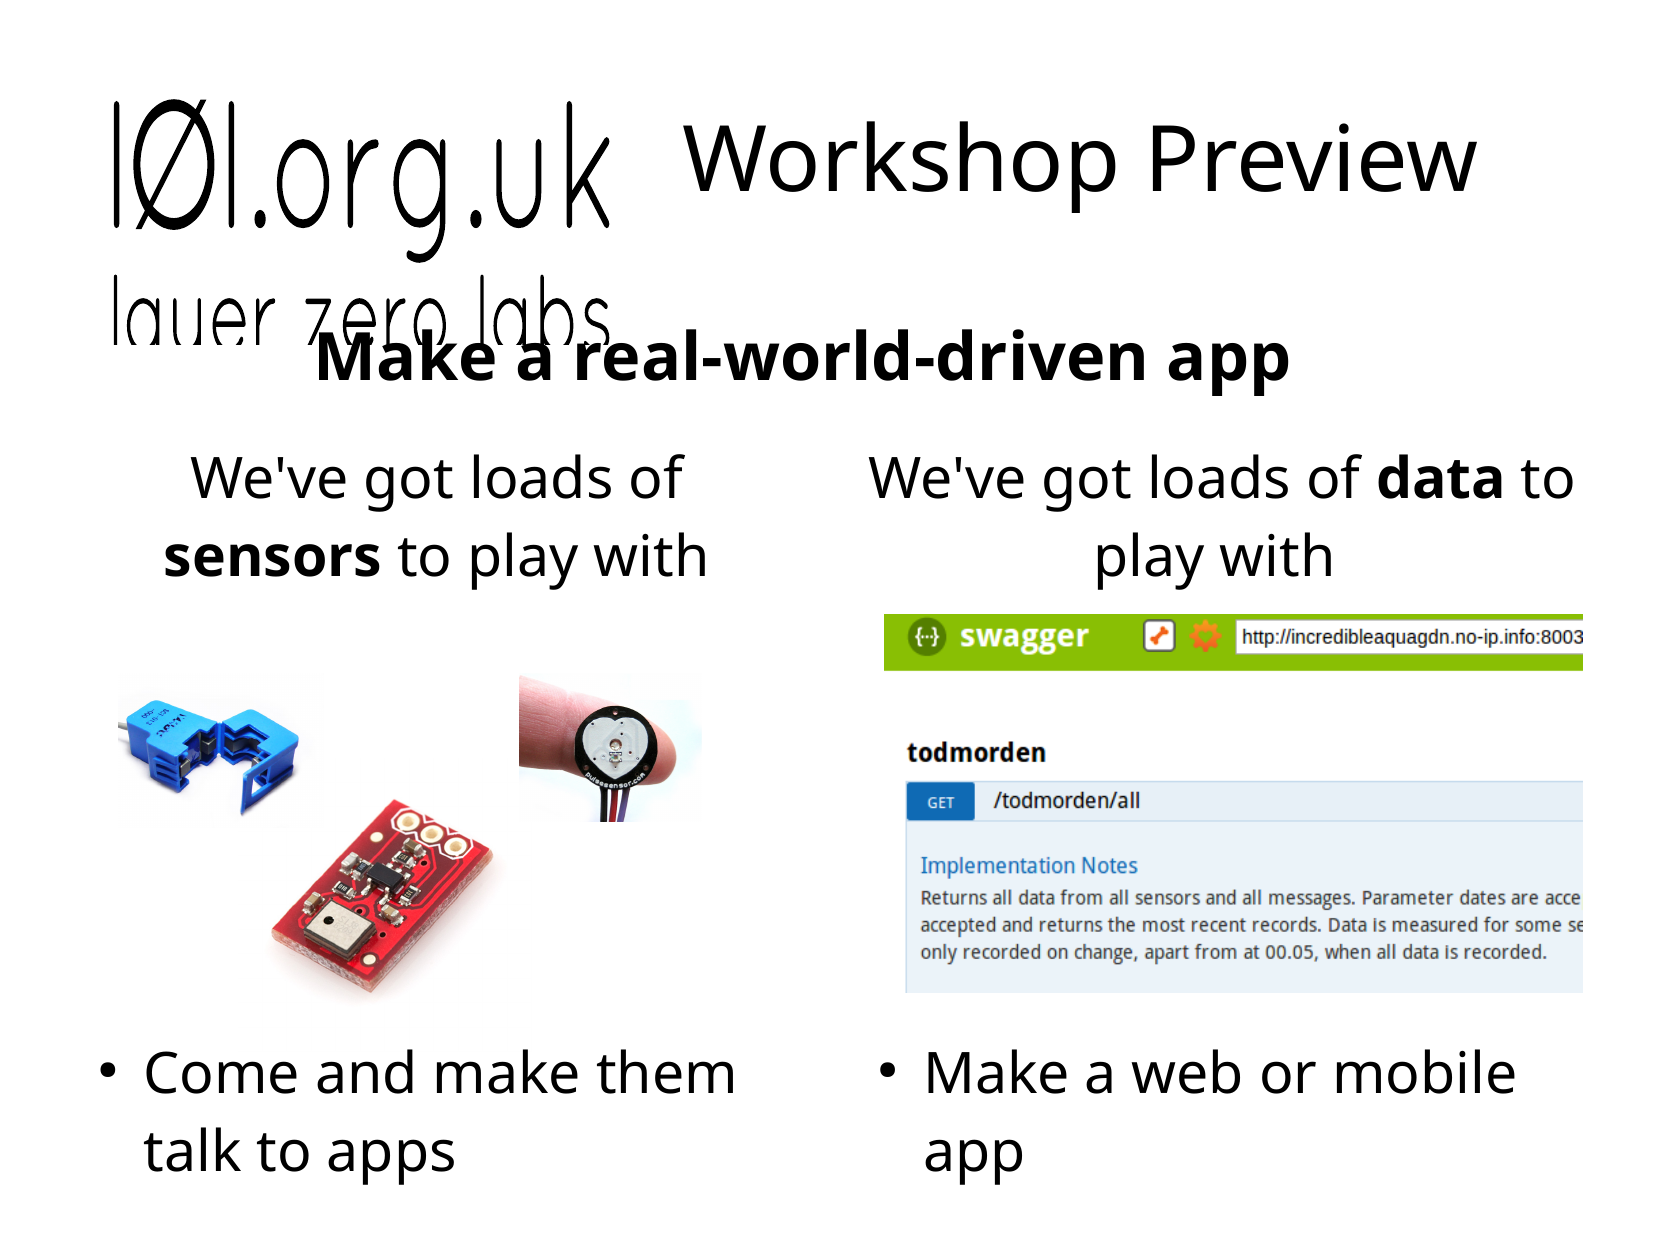

# Workshop Preview
Make a real-world-driven app
We've got loads of sensors to play with
Come and make them talk to apps
We've got loads of data to play with
Make a web or mobile app